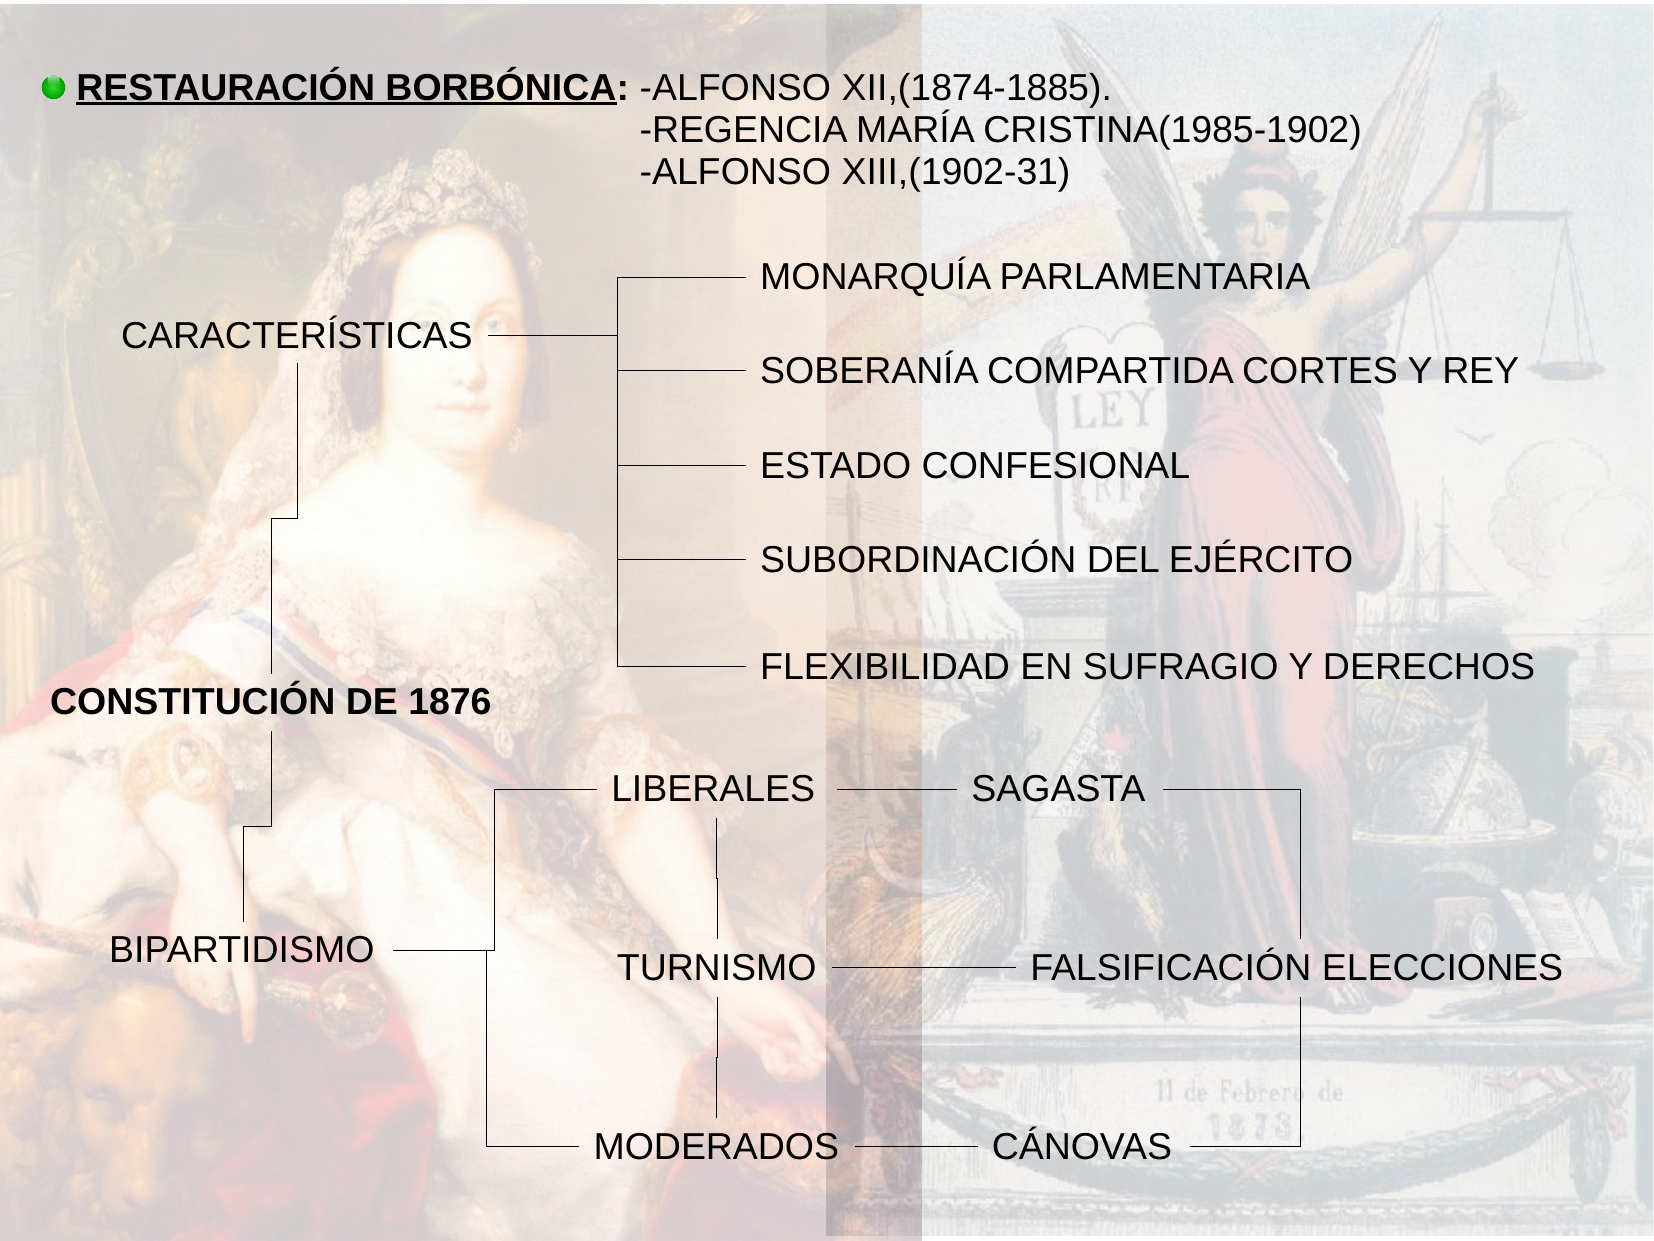

RESTAURACIÓN BORBÓNICA: -ALFONSO XII,(1874-1885).
 -REGENCIA MARÍA CRISTINA(1985-1902)
 -ALFONSO XIII,(1902-31)
MONARQUÍA PARLAMENTARIA
CARACTERÍSTICAS
SOBERANÍA COMPARTIDA CORTES Y REY
ESTADO CONFESIONAL
SUBORDINACIÓN DEL EJÉRCITO
FLEXIBILIDAD EN SUFRAGIO Y DERECHOS
CONSTITUCIÓN DE 1876
LIBERALES
SAGASTA
BIPARTIDISMO
TURNISMO
FALSIFICACIÓN ELECCIONES
MODERADOS
CÁNOVAS